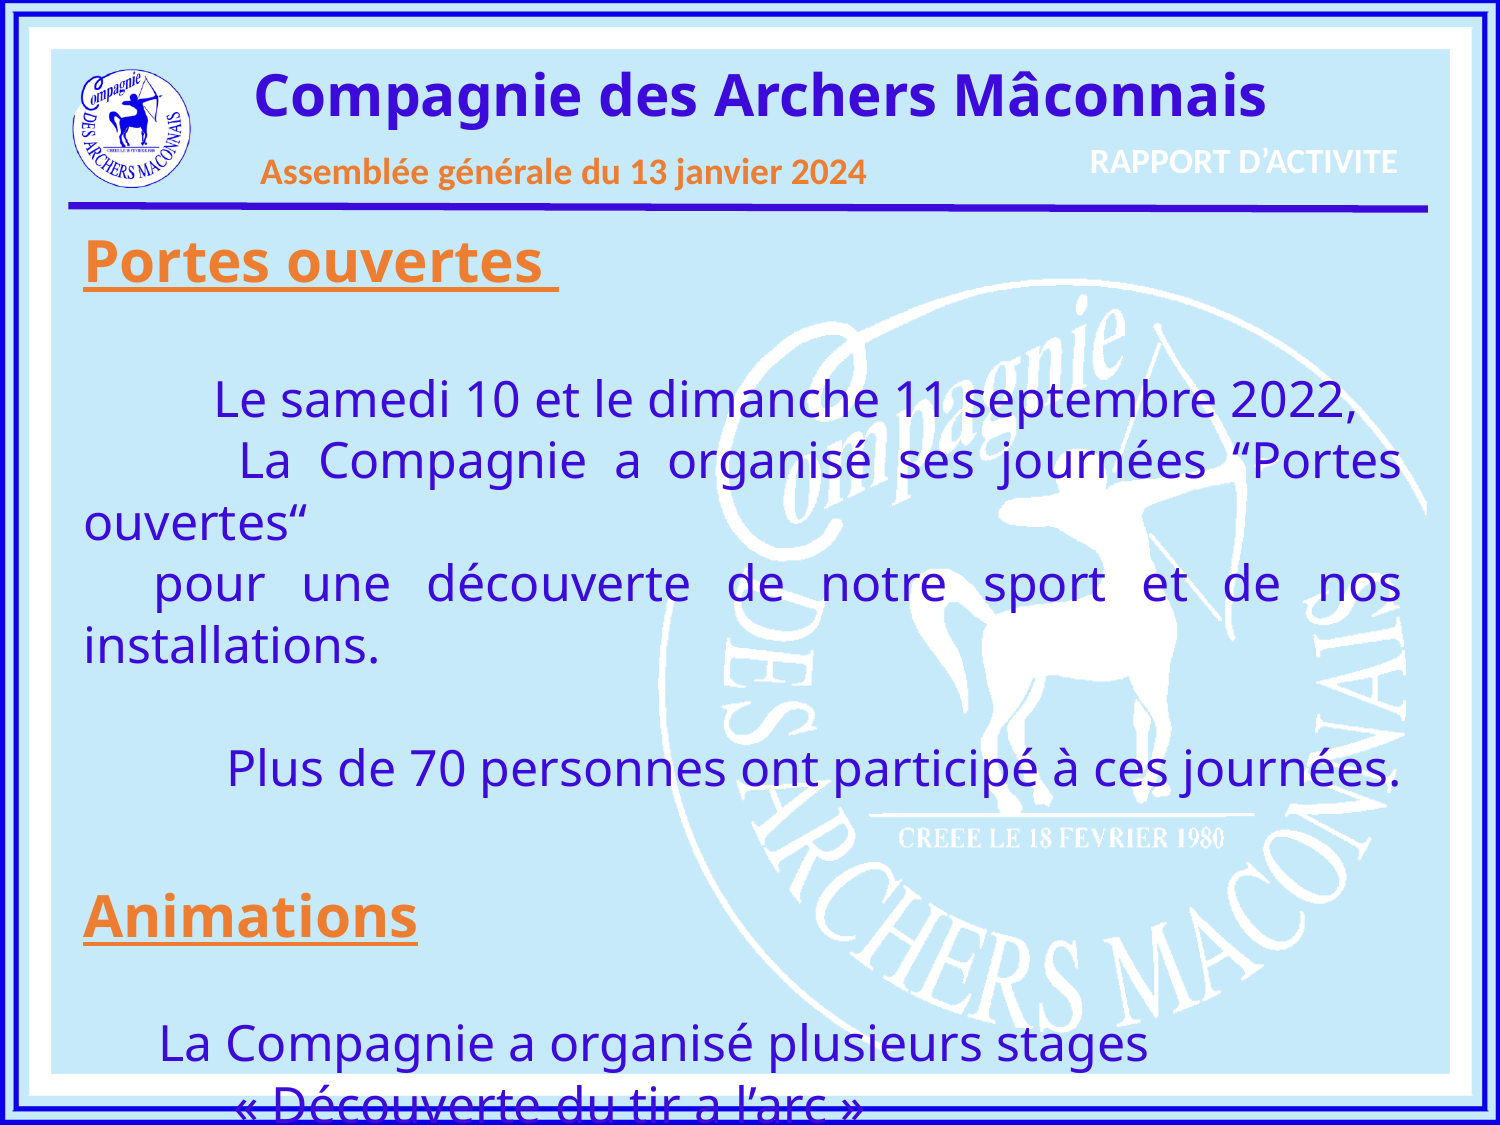

# Compagnie des Archers Mâconnais
RAPPORT D’ACTIVITE
 Assemblée générale du 13 janvier 2024
Portes ouvertes
 Le samedi 10 et le dimanche 11 septembre 2022,
 La Compagnie a organisé ses journées “Portes ouvertes“
 pour une découverte de notre sport et de nos installations.
 Plus de 70 personnes ont participé à ces journées.
Animations
	La Compagnie a organisé plusieurs stages
		« Découverte du tir a l’arc »
 au profit de différents partenaires